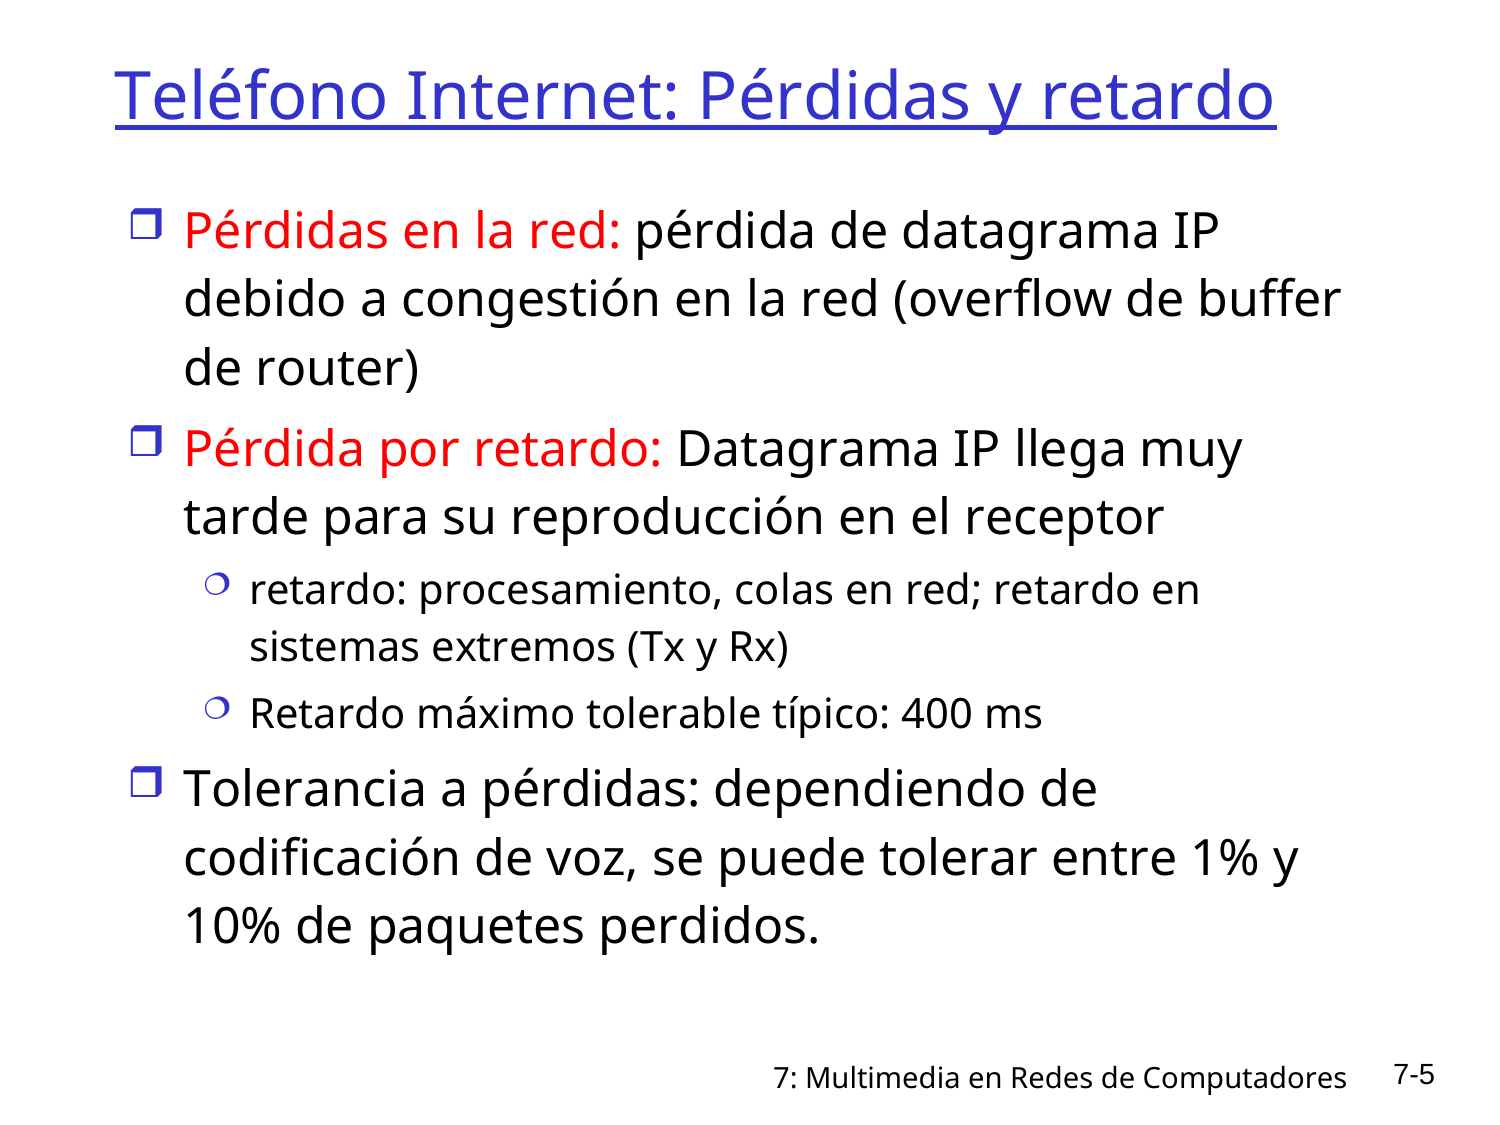

# Teléfono Internet: Pérdidas y retardo
Pérdidas en la red: pérdida de datagrama IP debido a congestión en la red (overflow de buffer de router)
Pérdida por retardo: Datagrama IP llega muy tarde para su reproducción en el receptor
retardo: procesamiento, colas en red; retardo en sistemas extremos (Tx y Rx)
Retardo máximo tolerable típico: 400 ms
Tolerancia a pérdidas: dependiendo de codificación de voz, se puede tolerar entre 1% y 10% de paquetes perdidos.
5